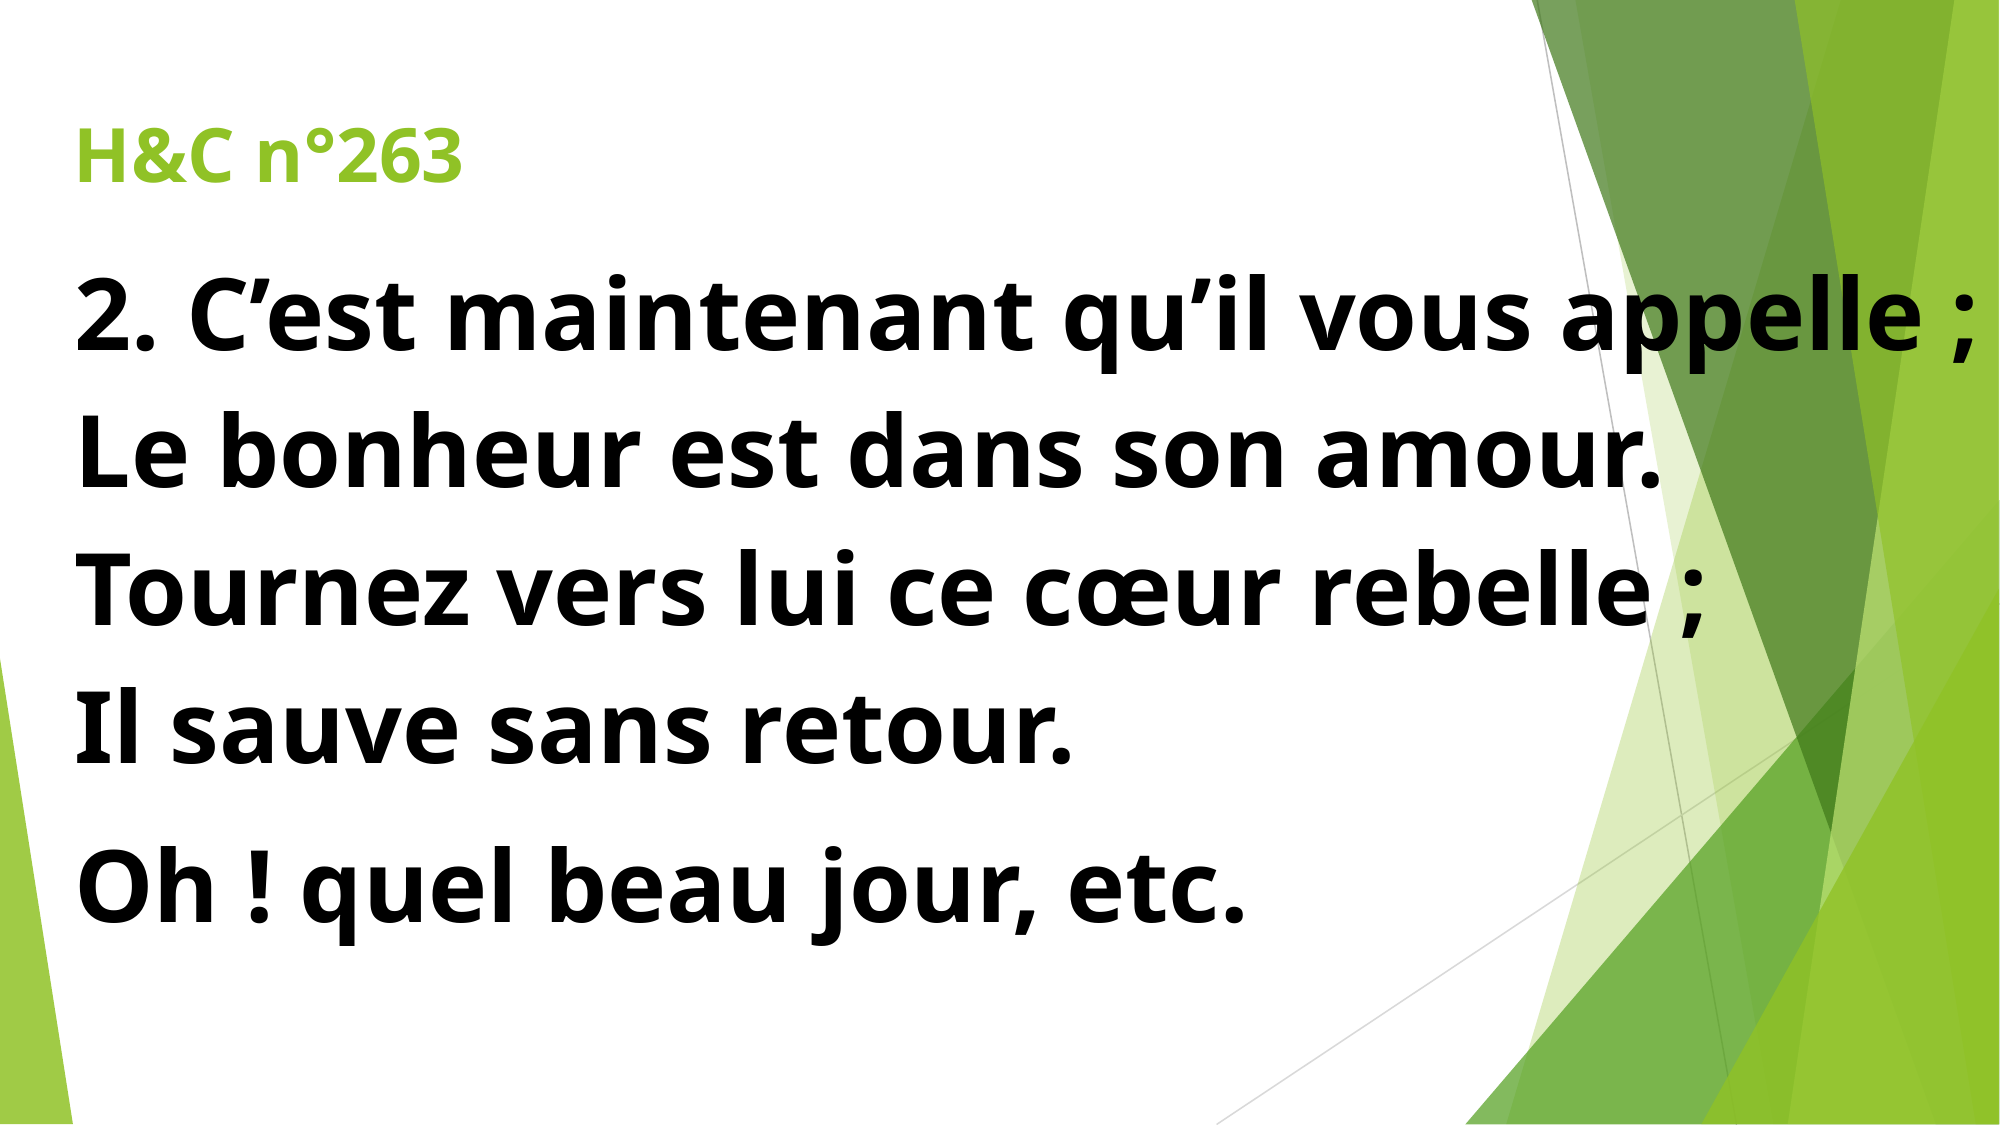

H&C n°263
2. C’est maintenant qu’il vous appelle ;
Le bonheur est dans son amour.
Tournez vers lui ce cœur rebelle ;
Il sauve sans retour.
Oh ! quel beau jour, etc.